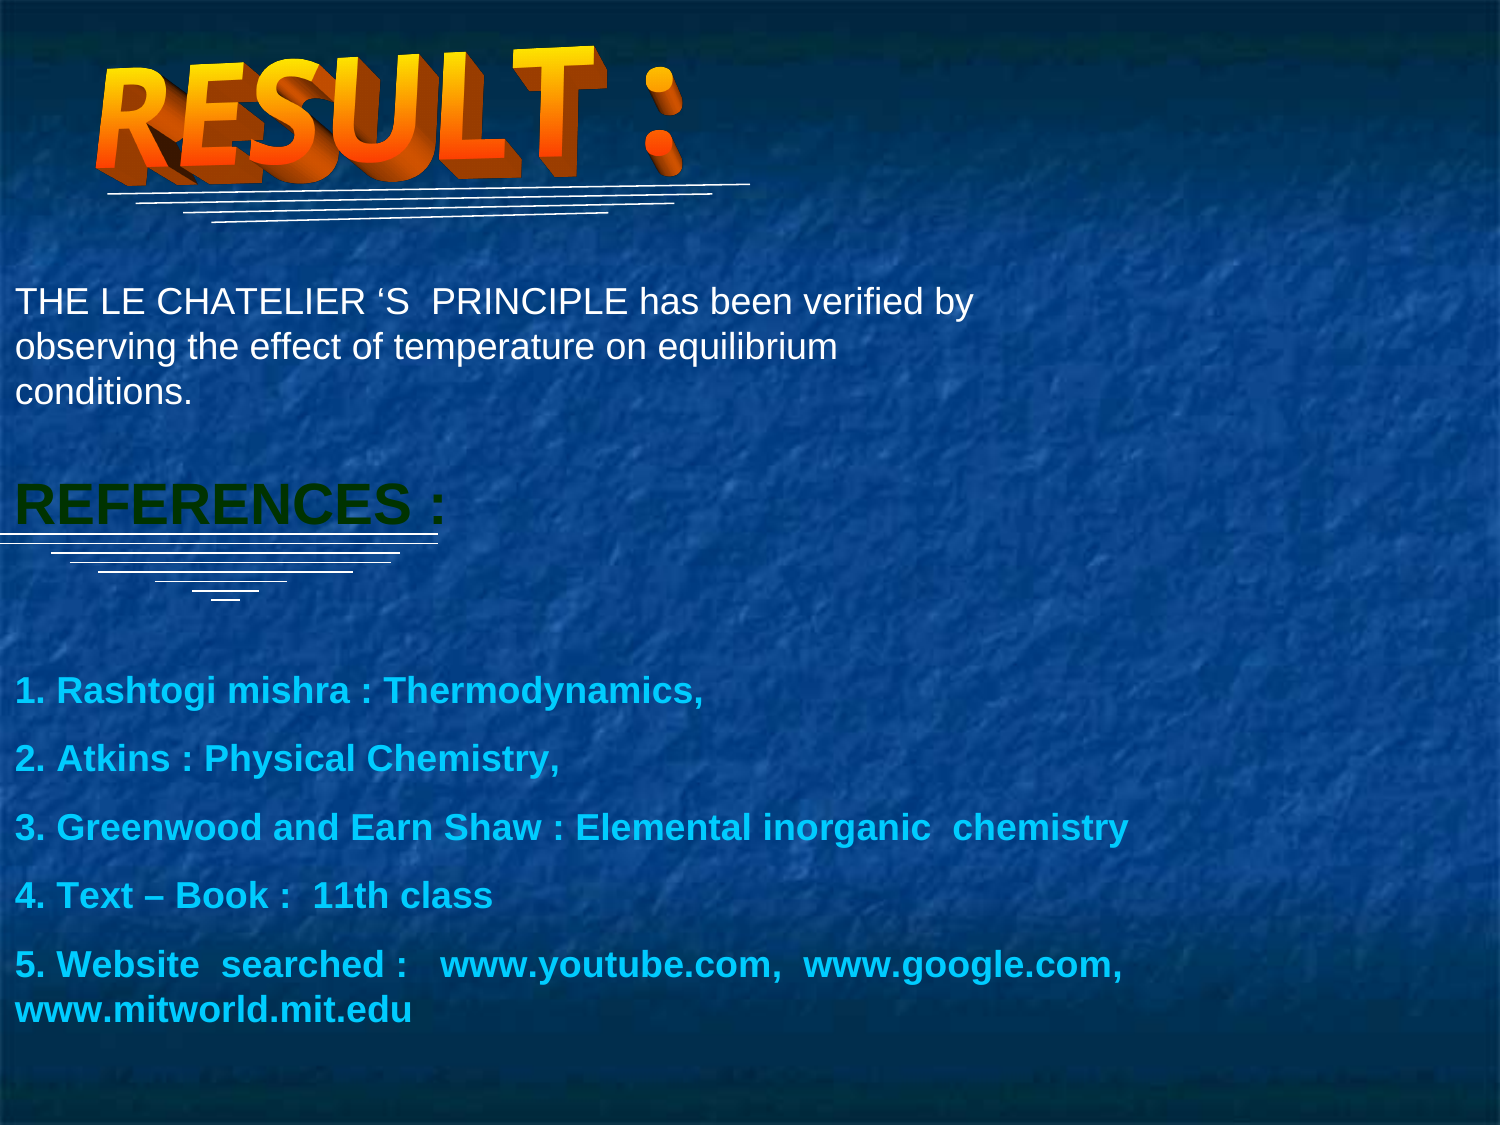

RESULT :
THE LE CHATELIER ‘S PRINCIPLE has been verified by observing the effect of temperature on equilibrium conditions.
REFERENCES :
1. Rashtogi mishra : Thermodynamics,
2. Atkins : Physical Chemistry,
3. Greenwood and Earn Shaw : Elemental inorganic chemistry
4. Text – Book : 11th class
5. Website searched : www.youtube.com, www.google.com, www.mitworld.mit.edu